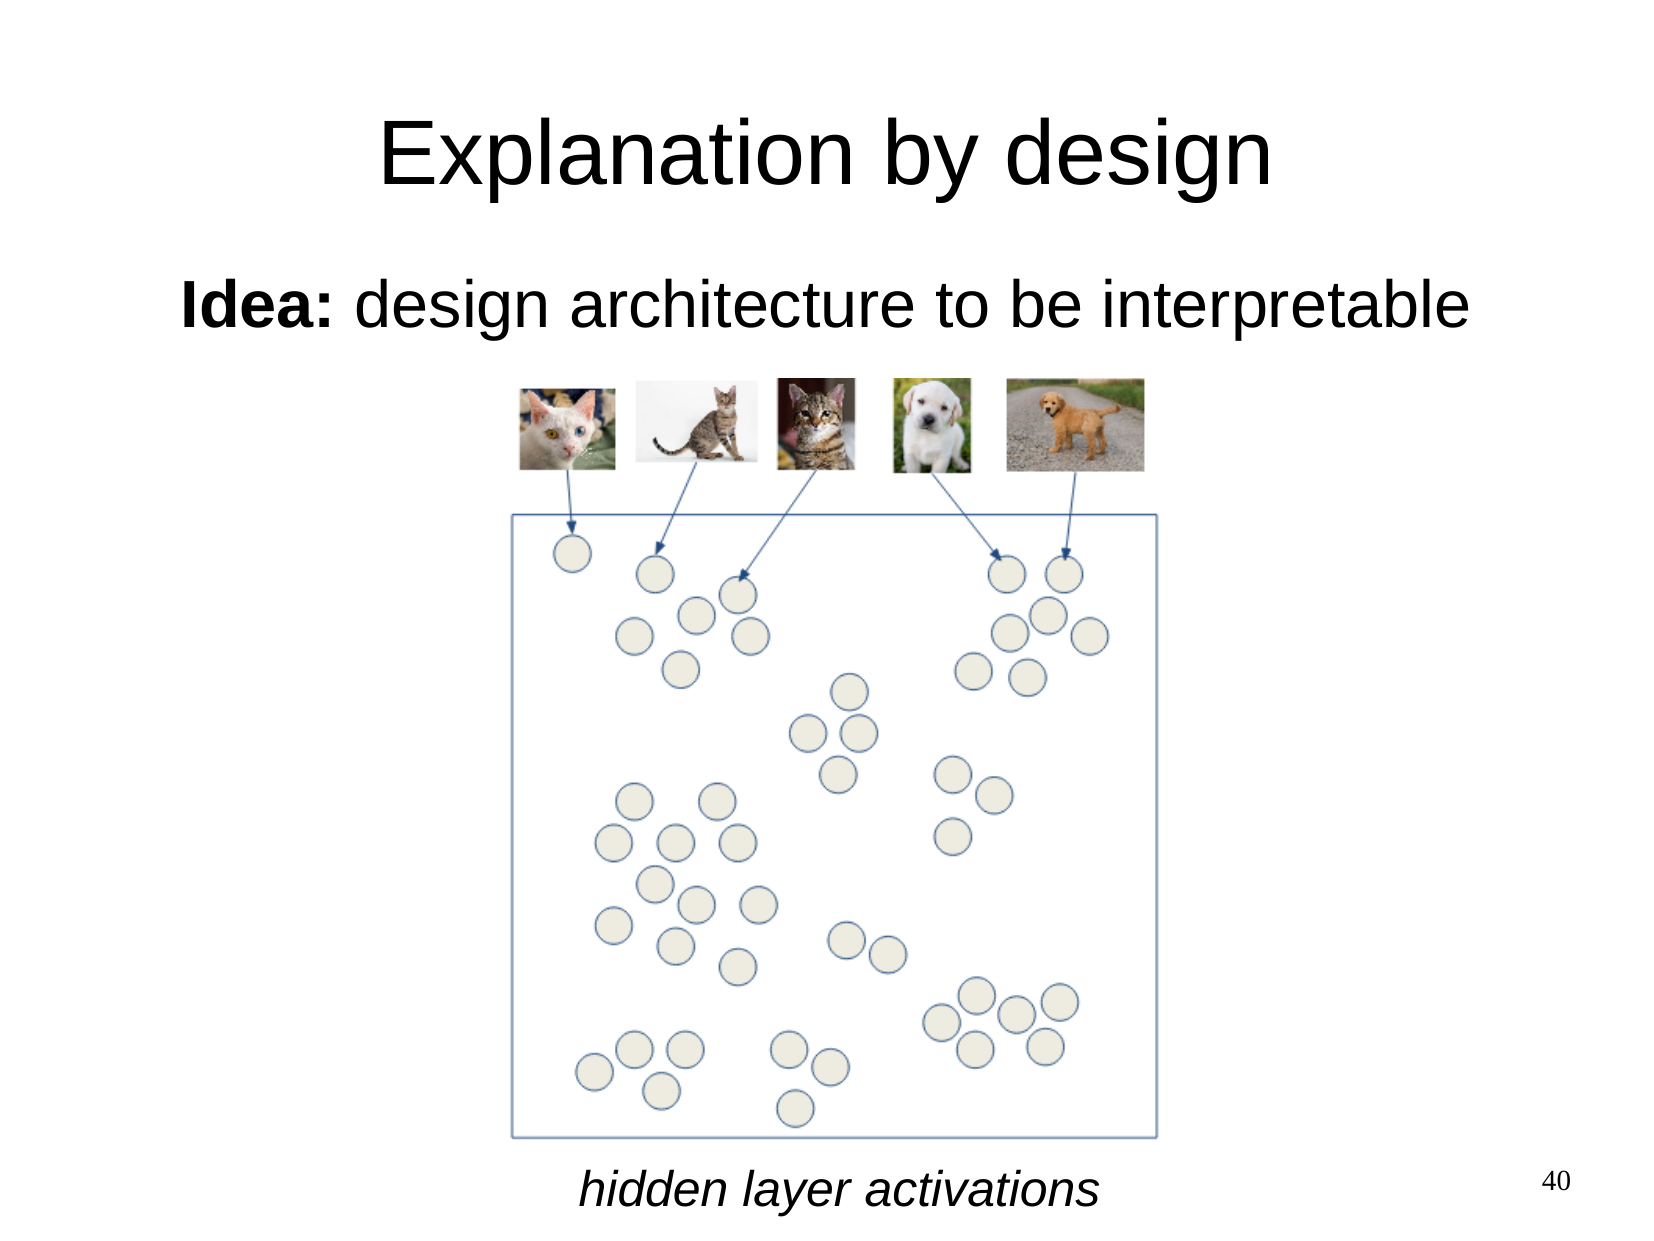

# Explanation by design
Idea: design architecture to be interpretable
hidden layer activations
40